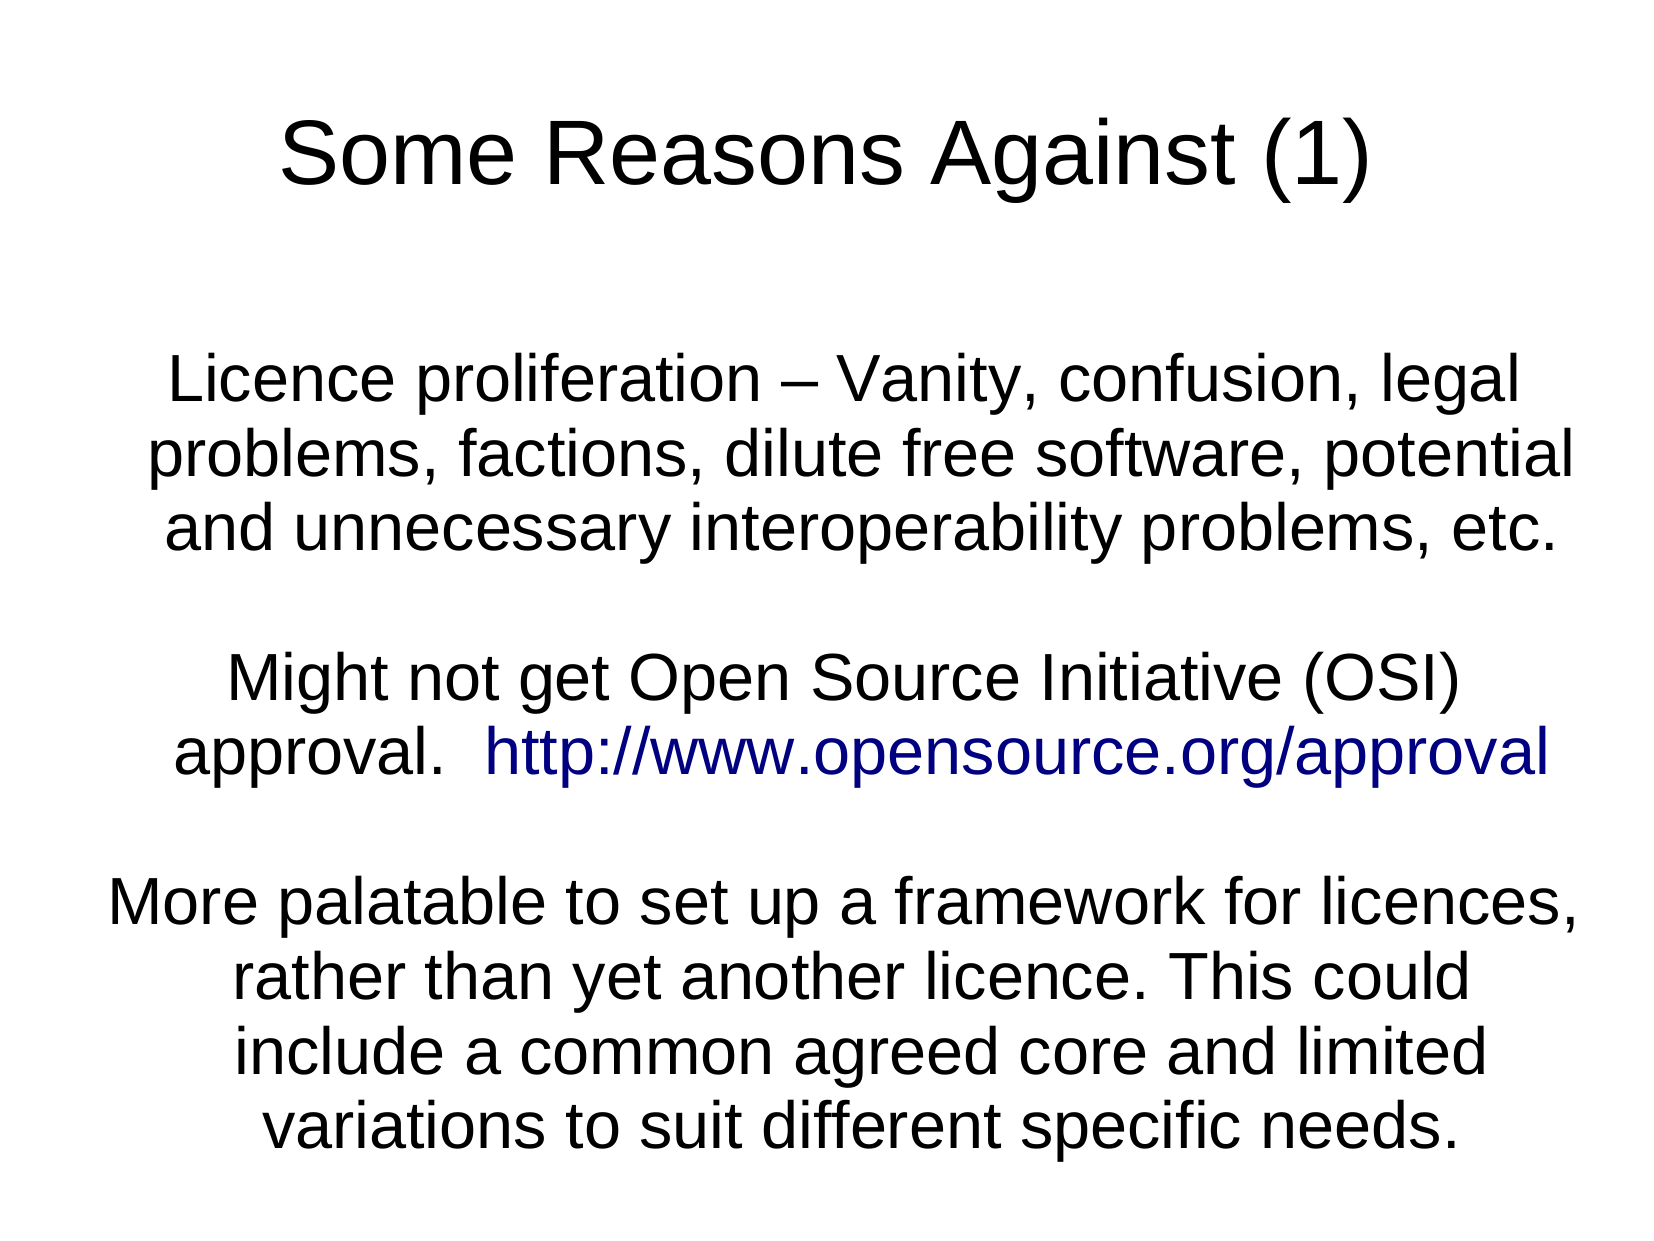

# Some Reasons Against (1)
Licence proliferation – Vanity, confusion, legal problems, factions, dilute free software, potential and unnecessary interoperability problems, etc.
Might not get Open Source Initiative (OSI) approval. http://www.opensource.org/approval
More palatable to set up a framework for licences, rather than yet another licence. This could include a common agreed core and limited variations to suit different specific needs.